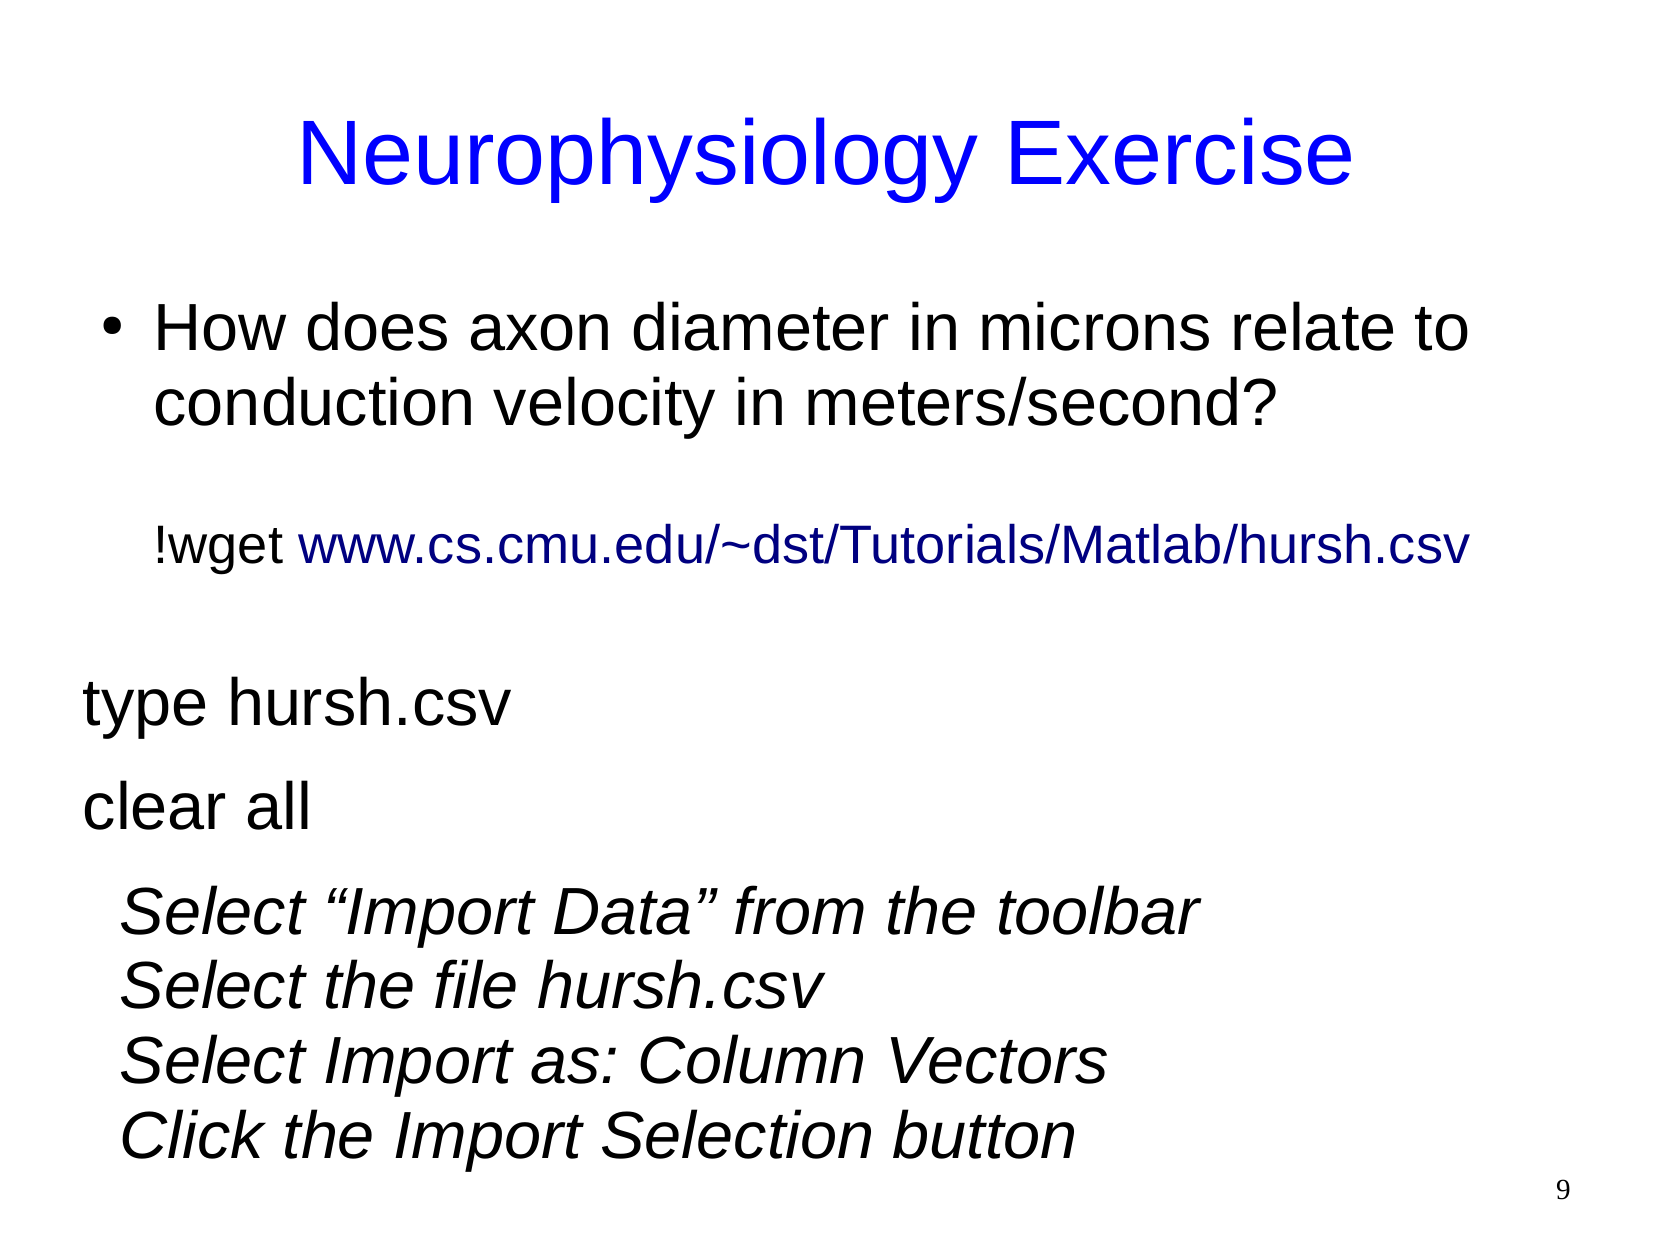

# Neurophysiology Exercise
How does axon diameter in microns relate to conduction velocity in meters/second?
!wget www.cs.cmu.edu/~dst/Tutorials/Matlab/hursh.csv
type hursh.csv
clear all
 Select “Import Data” from the toolbar
 Select the file hursh.csv
 Select Import as: Column Vectors
 Click the Import Selection button
9